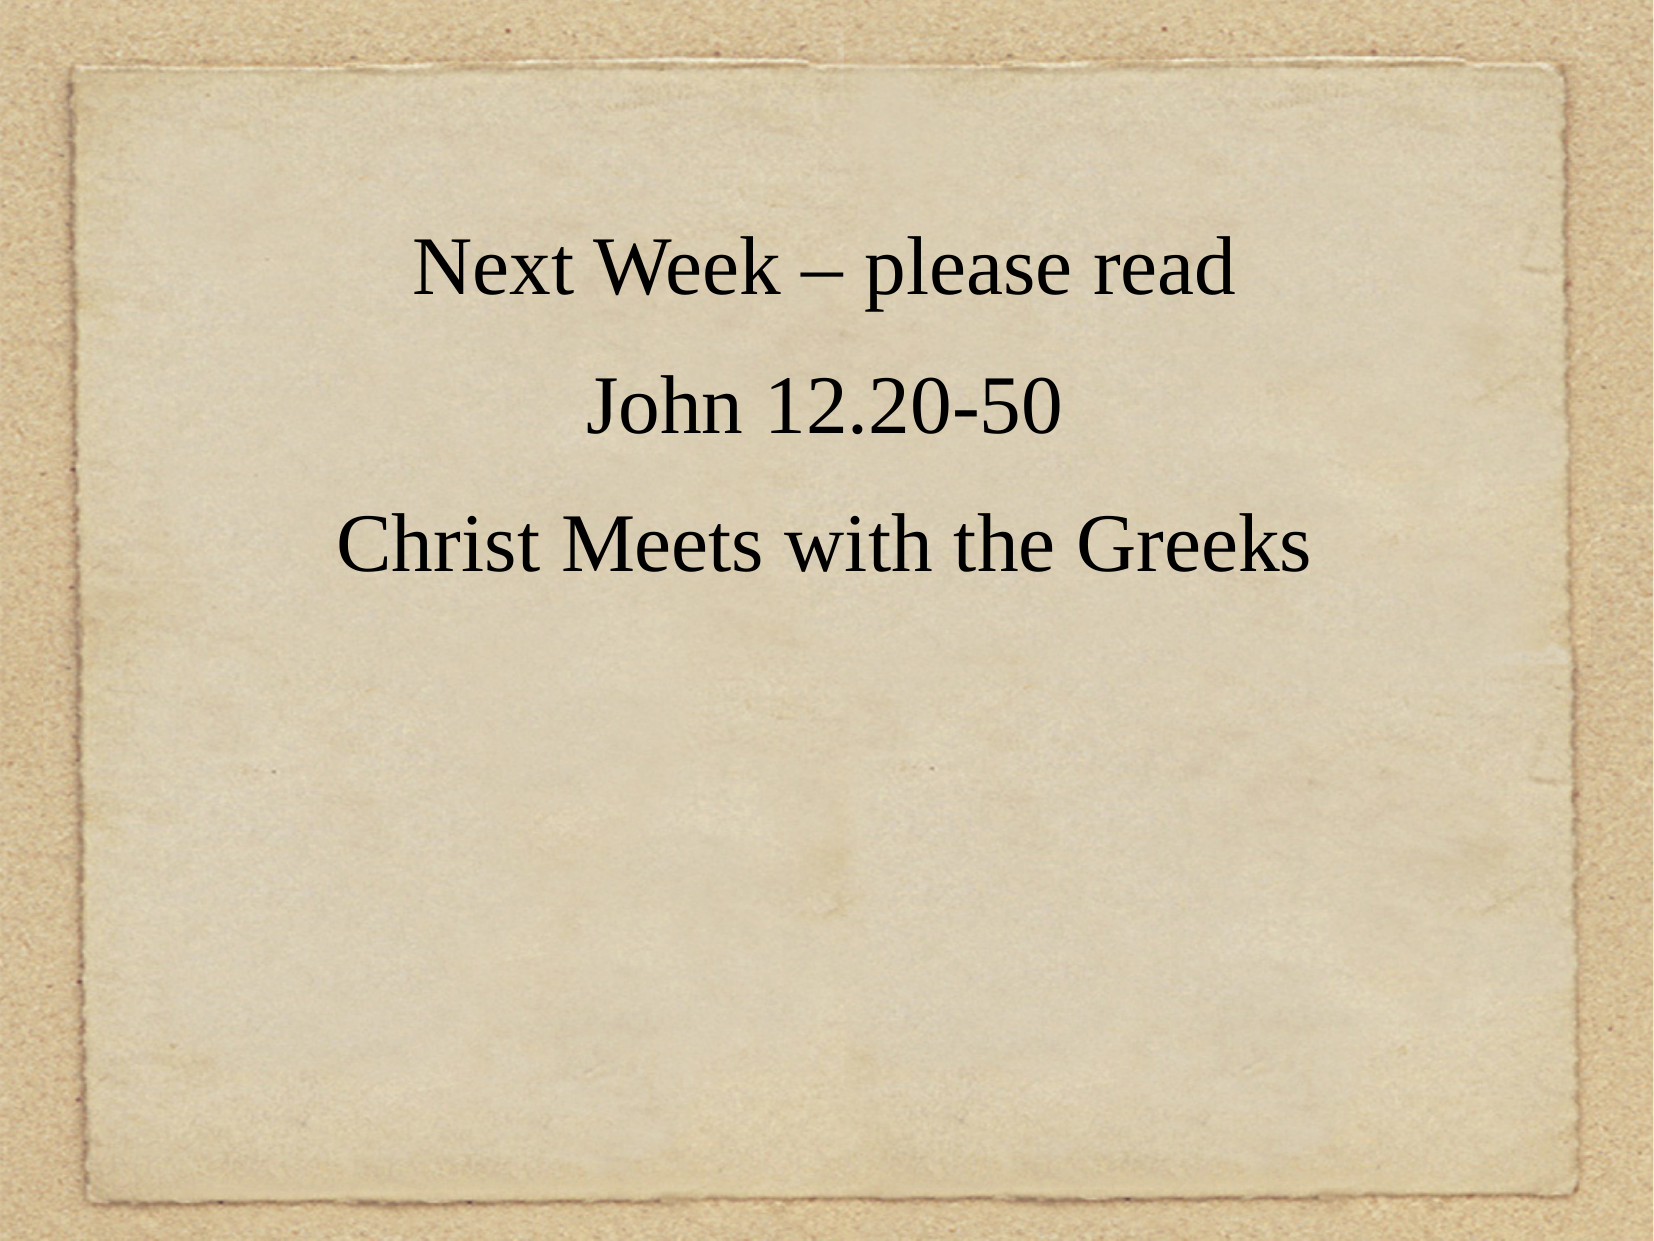

Next Week – please read
John 12.20-50
Christ Meets with the Greeks